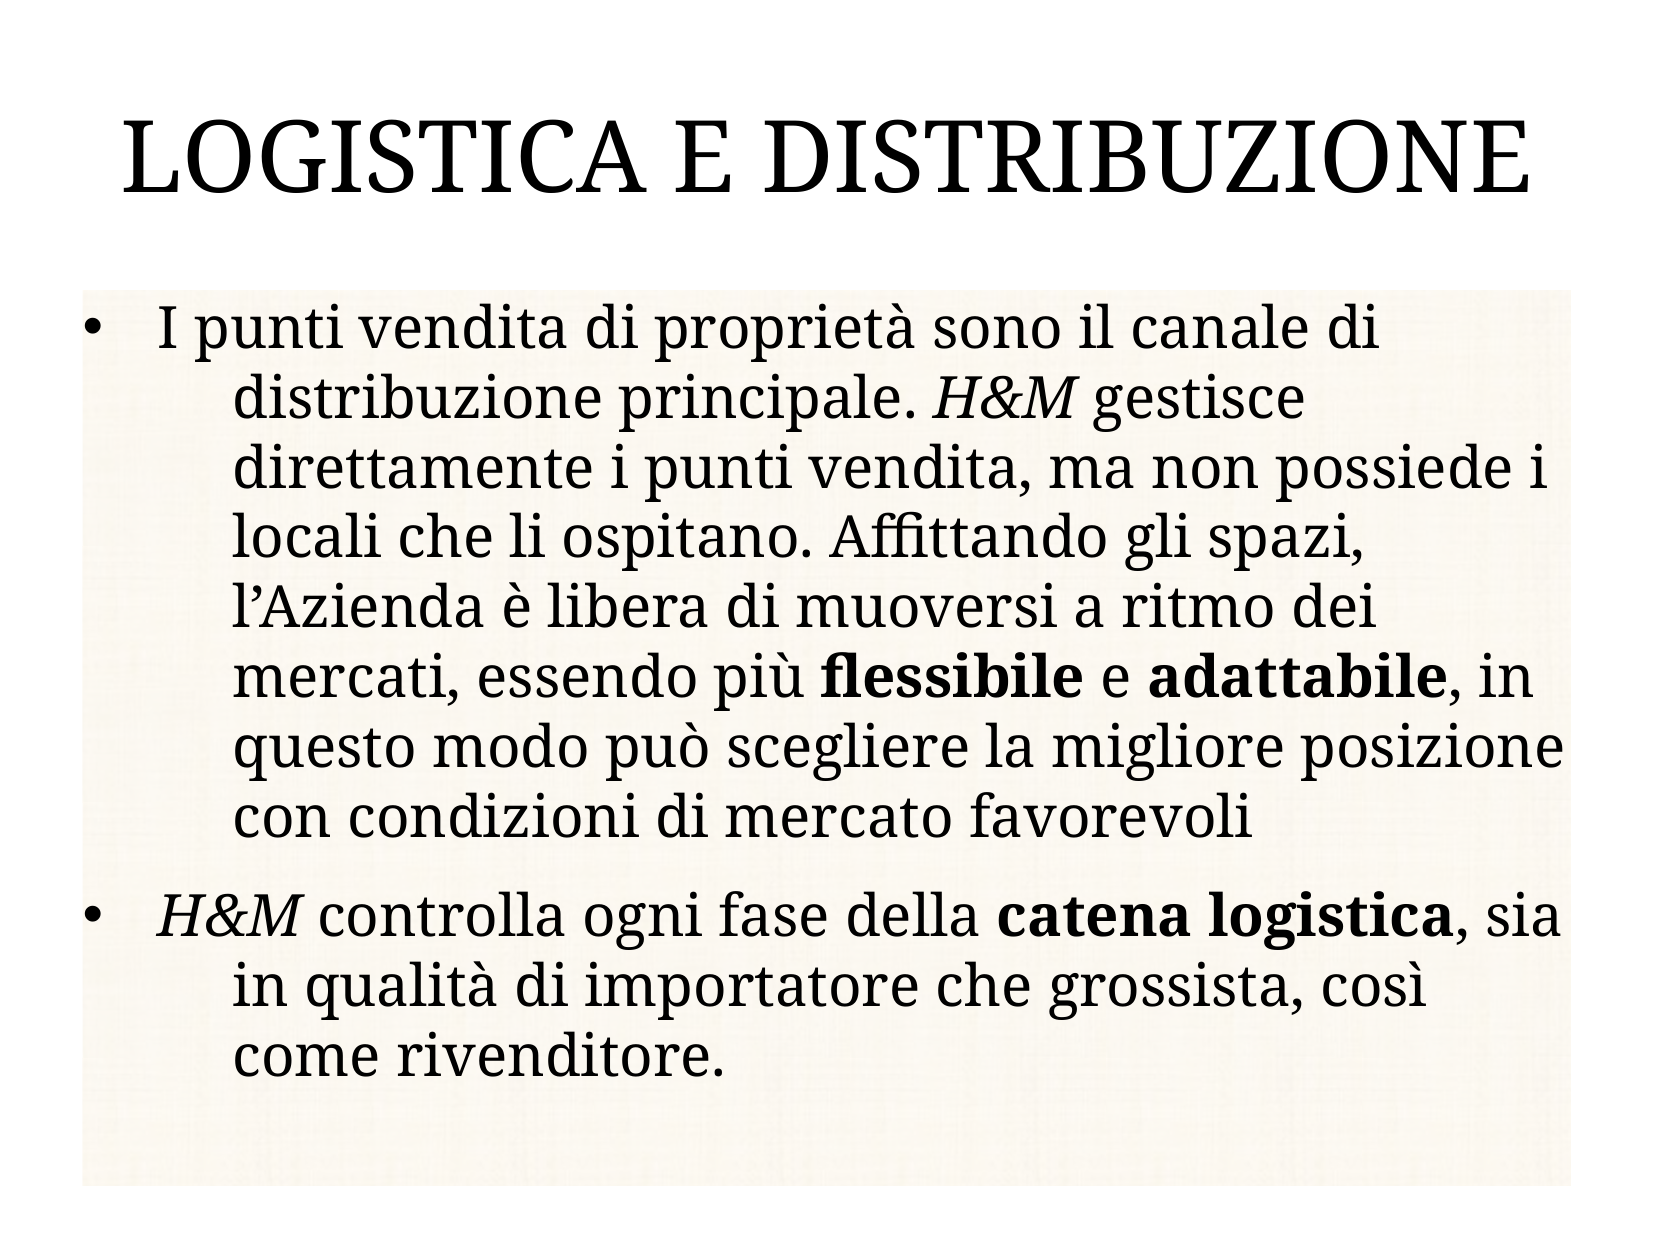

# LOGISTICA E DISTRIBUZIONE
I punti vendita di proprietà sono il canale di distribuzione principale. H&M gestisce direttamente i punti vendita, ma non possiede i locali che li ospitano. Affittando gli spazi, l’Azienda è libera di muoversi a ritmo dei mercati, essendo più flessibile e adattabile, in questo modo può scegliere la migliore posizione con condizioni di mercato favorevoli
H&M controlla ogni fase della catena logistica, sia in qualità di importatore che grossista, così come rivenditore.